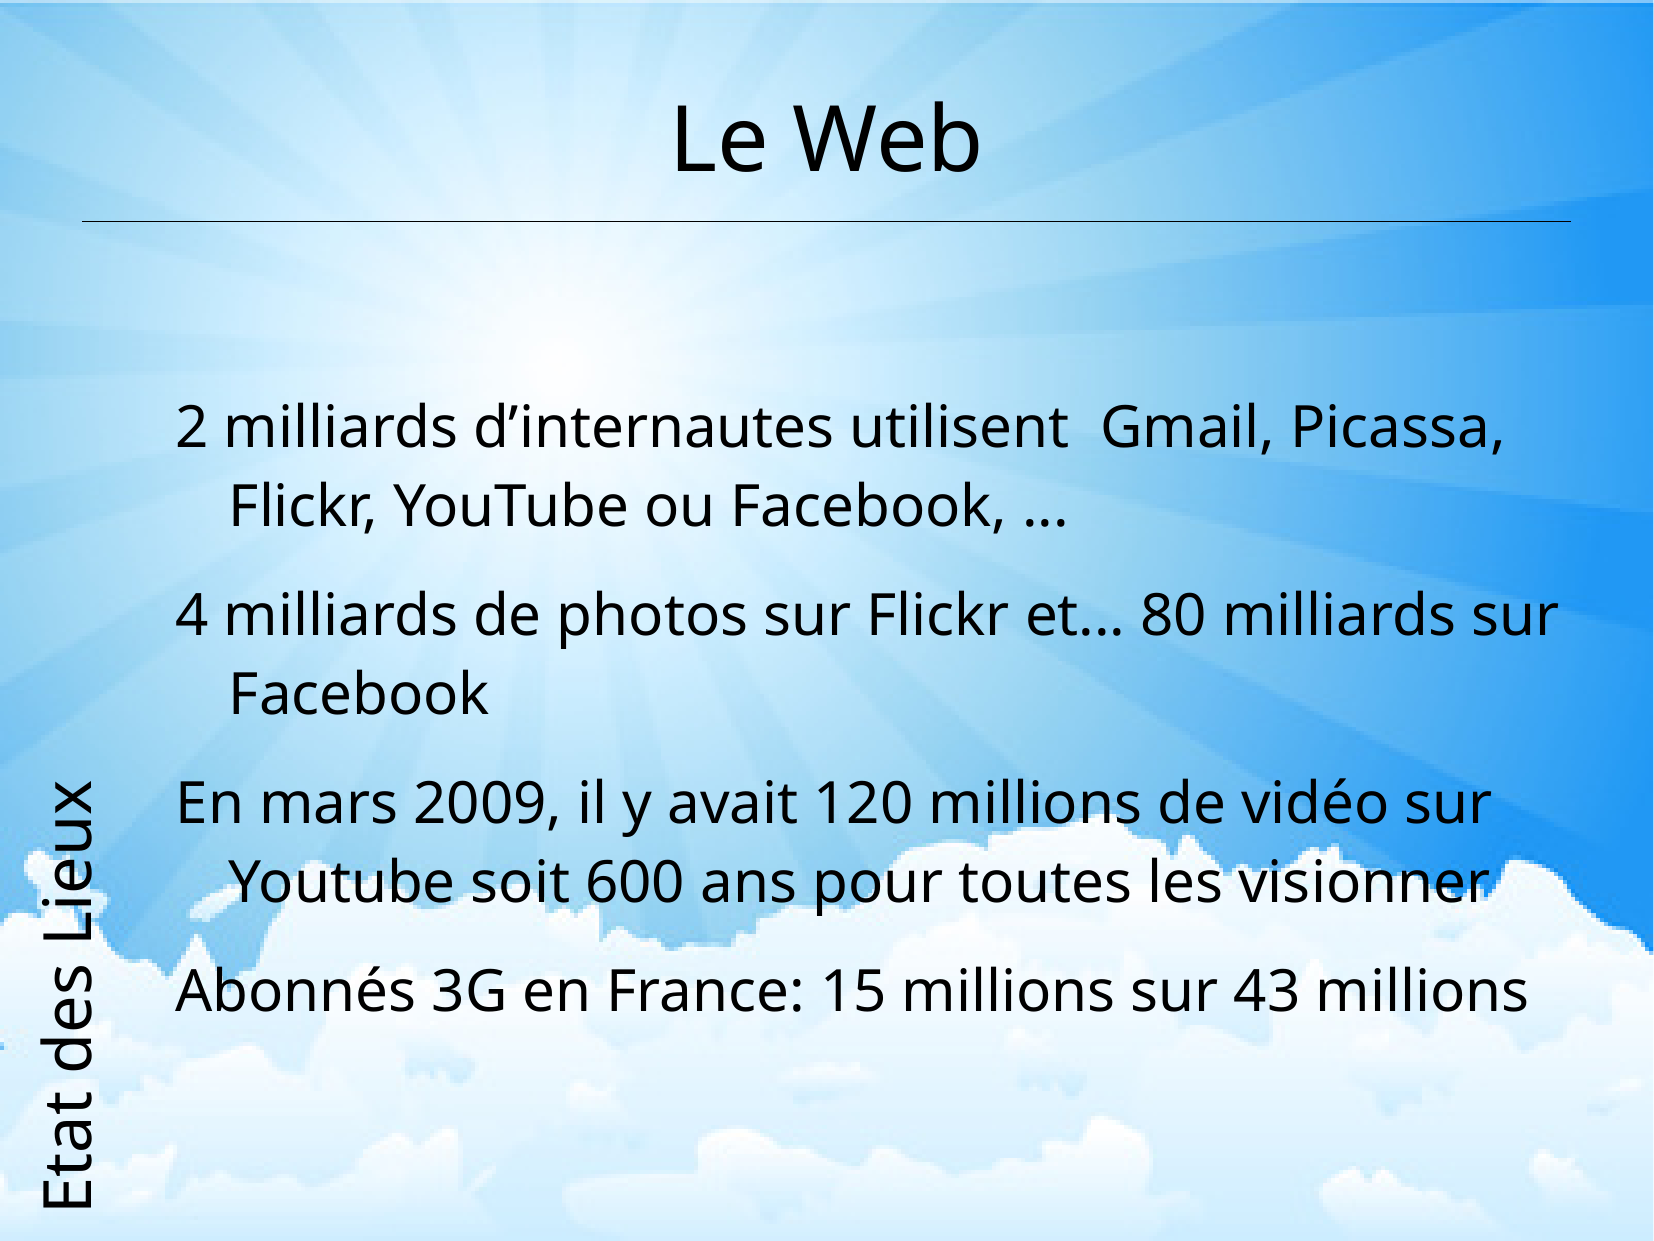

# Le Web
2 milliards d’internautes utilisent Gmail, Picassa, Flickr, YouTube ou Facebook, ...
4 milliards de photos sur Flickr et... 80 milliards sur Facebook
En mars 2009, il y avait 120 millions de vidéo sur Youtube soit 600 ans pour toutes les visionner
Abonnés 3G en France: 15 millions sur 43 millions
Etat des Lieux